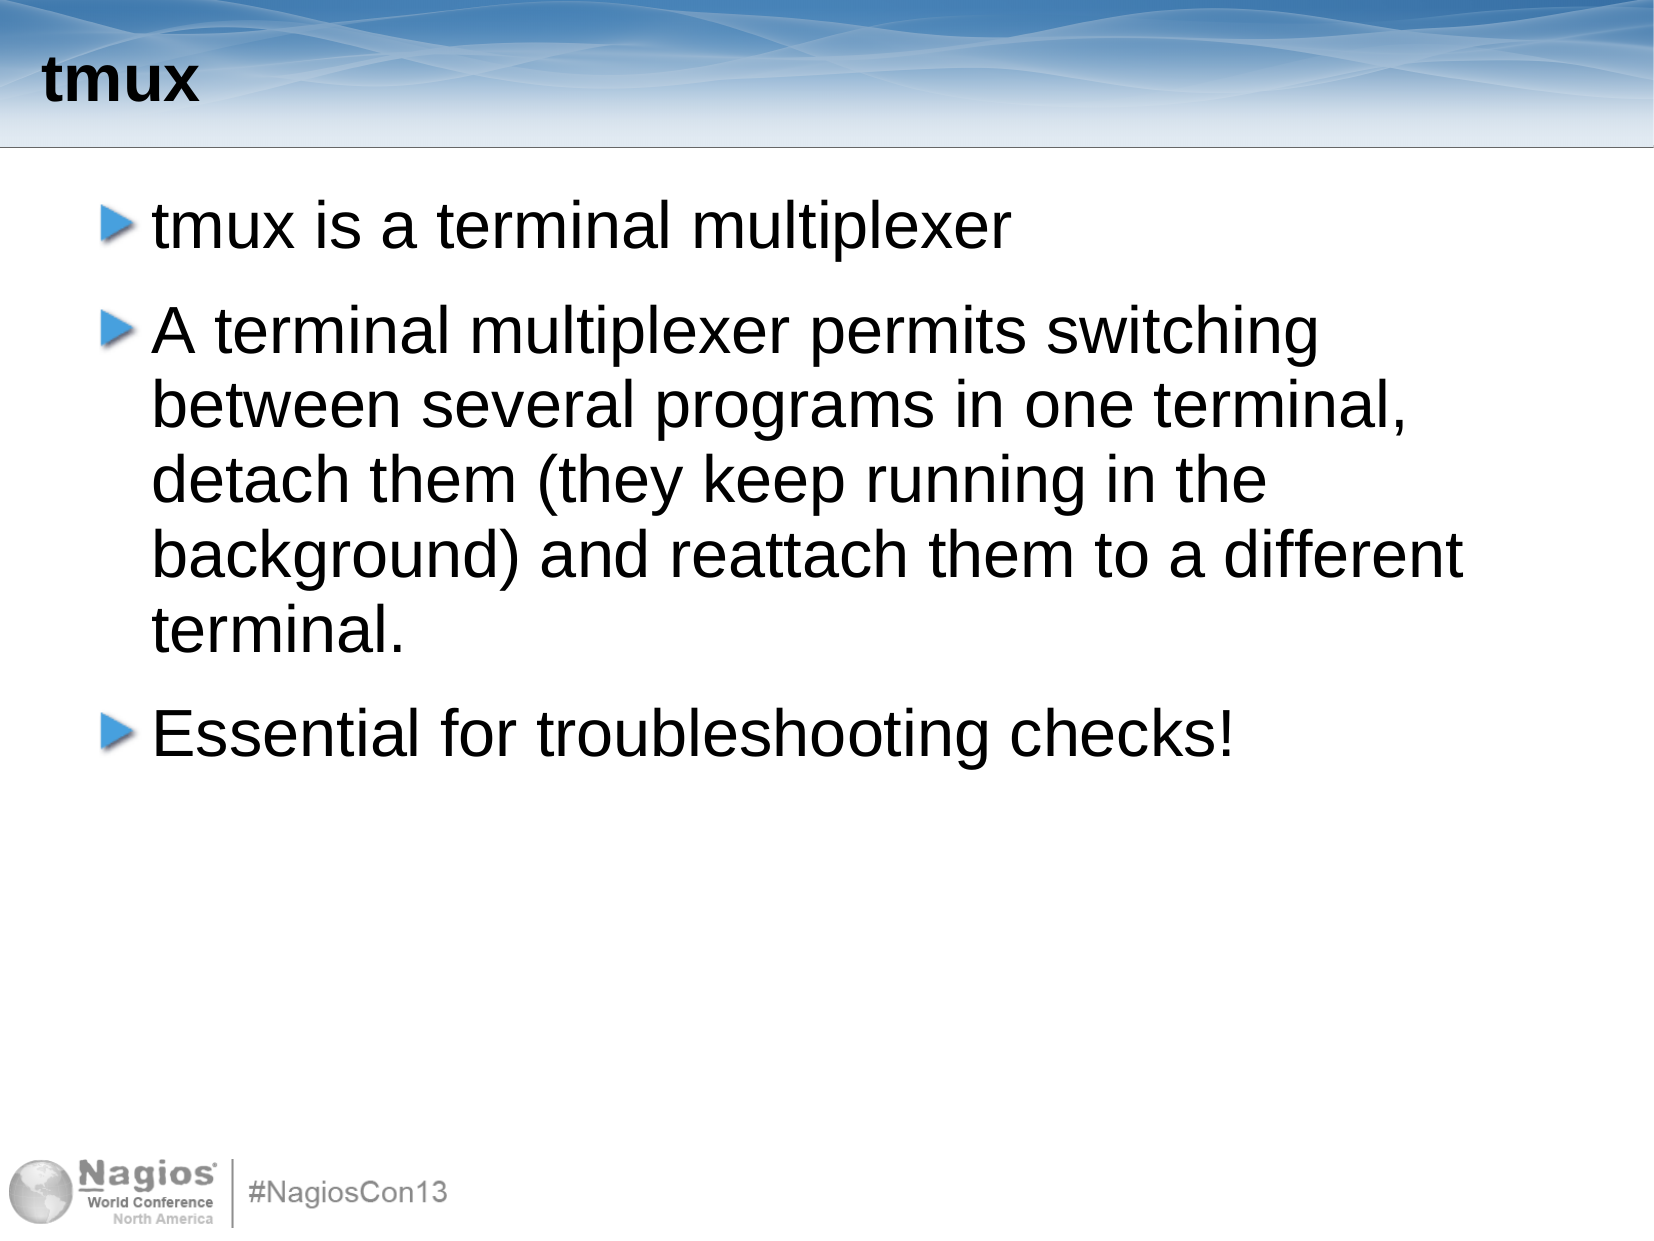

# tmux
tmux is a terminal multiplexer
A terminal multiplexer permits switching between several programs in one terminal, detach them (they keep running in the background) and reattach them to a different terminal.
Essential for troubleshooting checks!